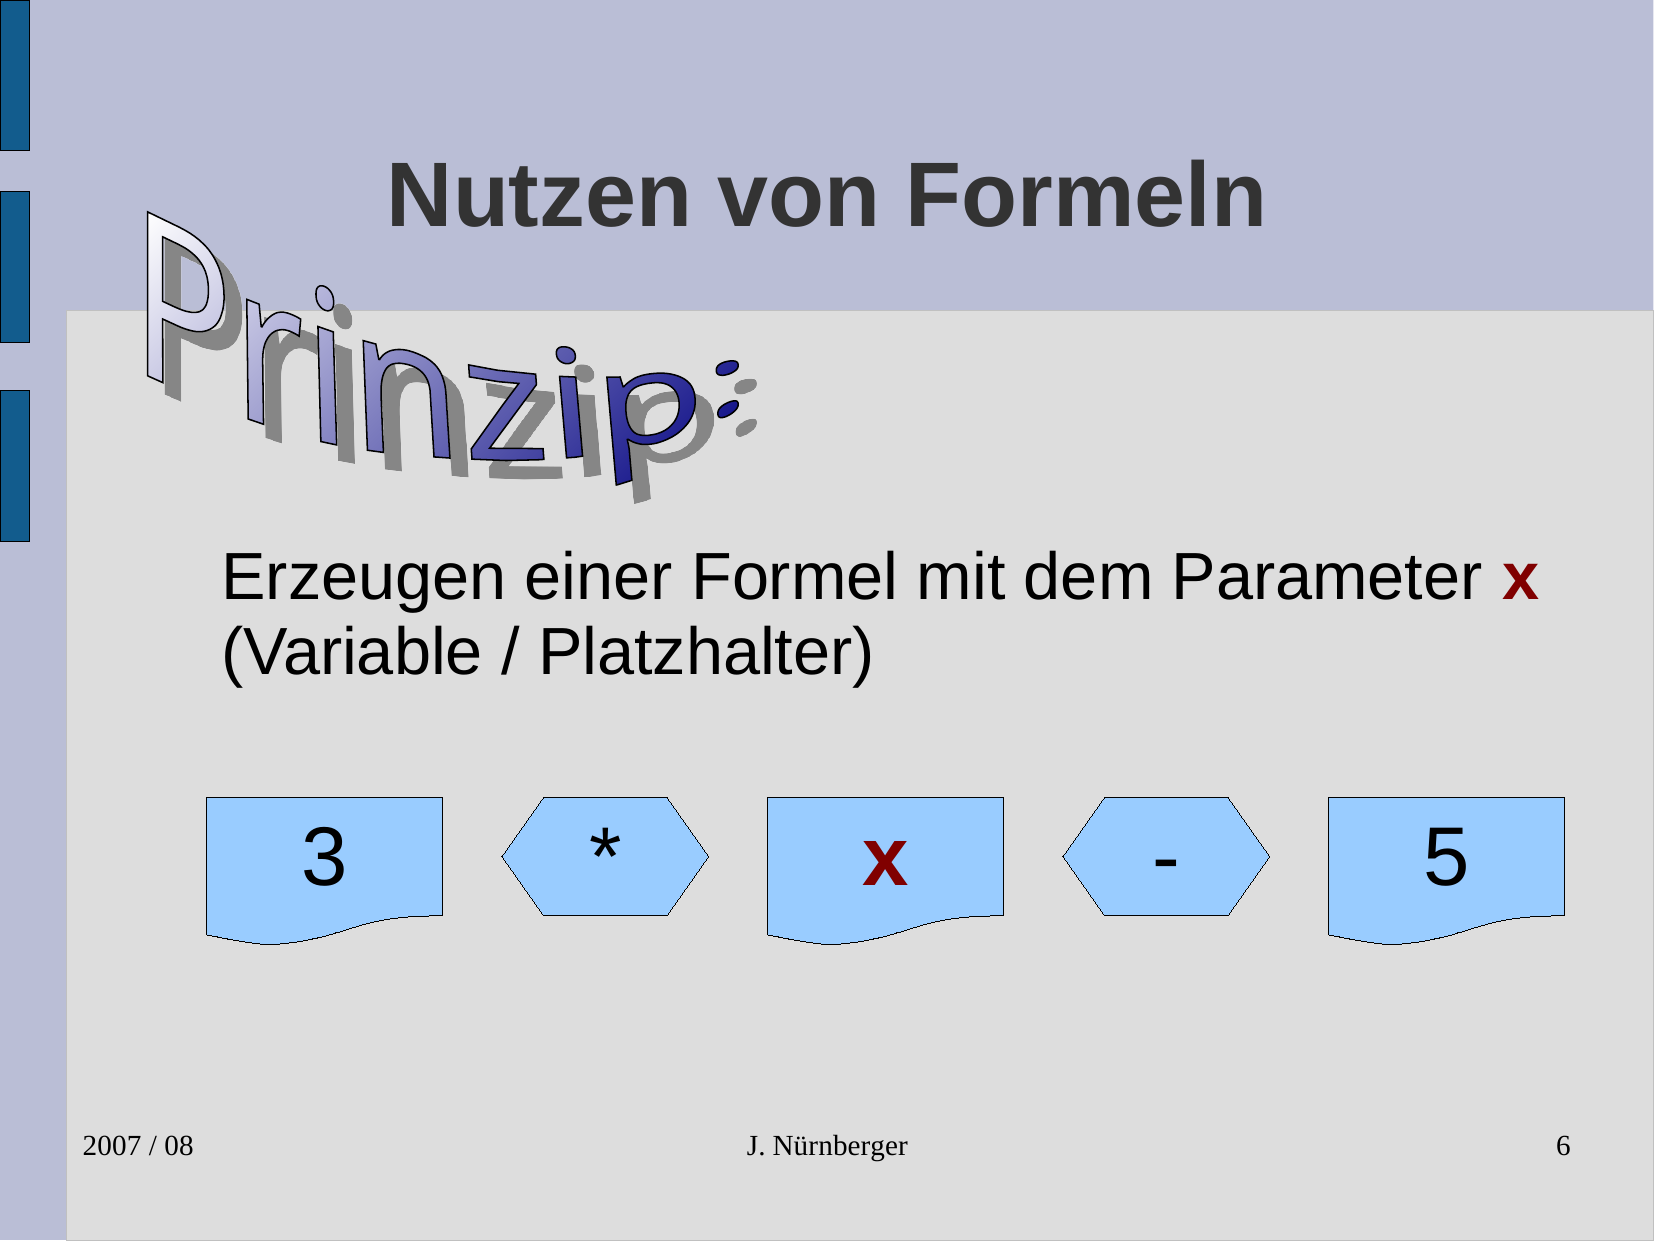

# Nutzen von Formeln
Prinzip:
Erzeugen einer Formel mit dem Parameter x
(Variable / Platzhalter)
3
*
x
2
3
x
-
5
2007 / 08
J. Nürnberger
6